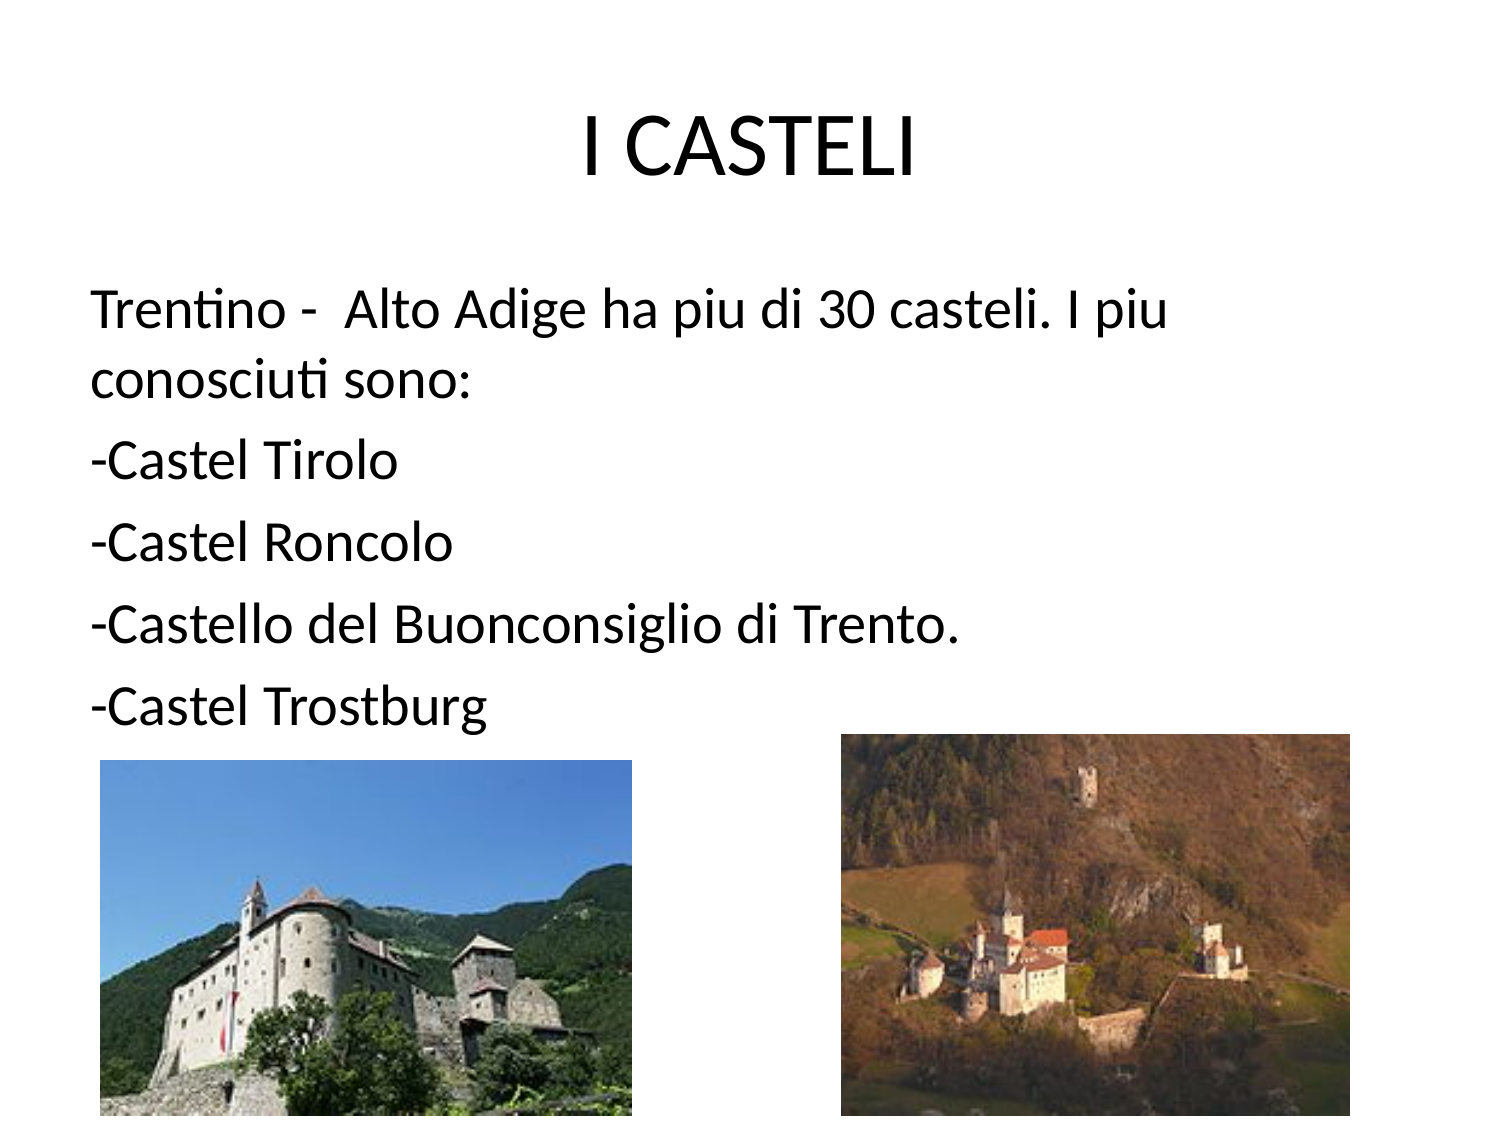

# I CASTELI
Trentino - Alto Adige ha piu di 30 casteli. I piu conosciuti sono:
-Castel Tirolo
-Castel Roncolo
-Castello del Buonconsiglio di Trento.
-Castel Trostburg